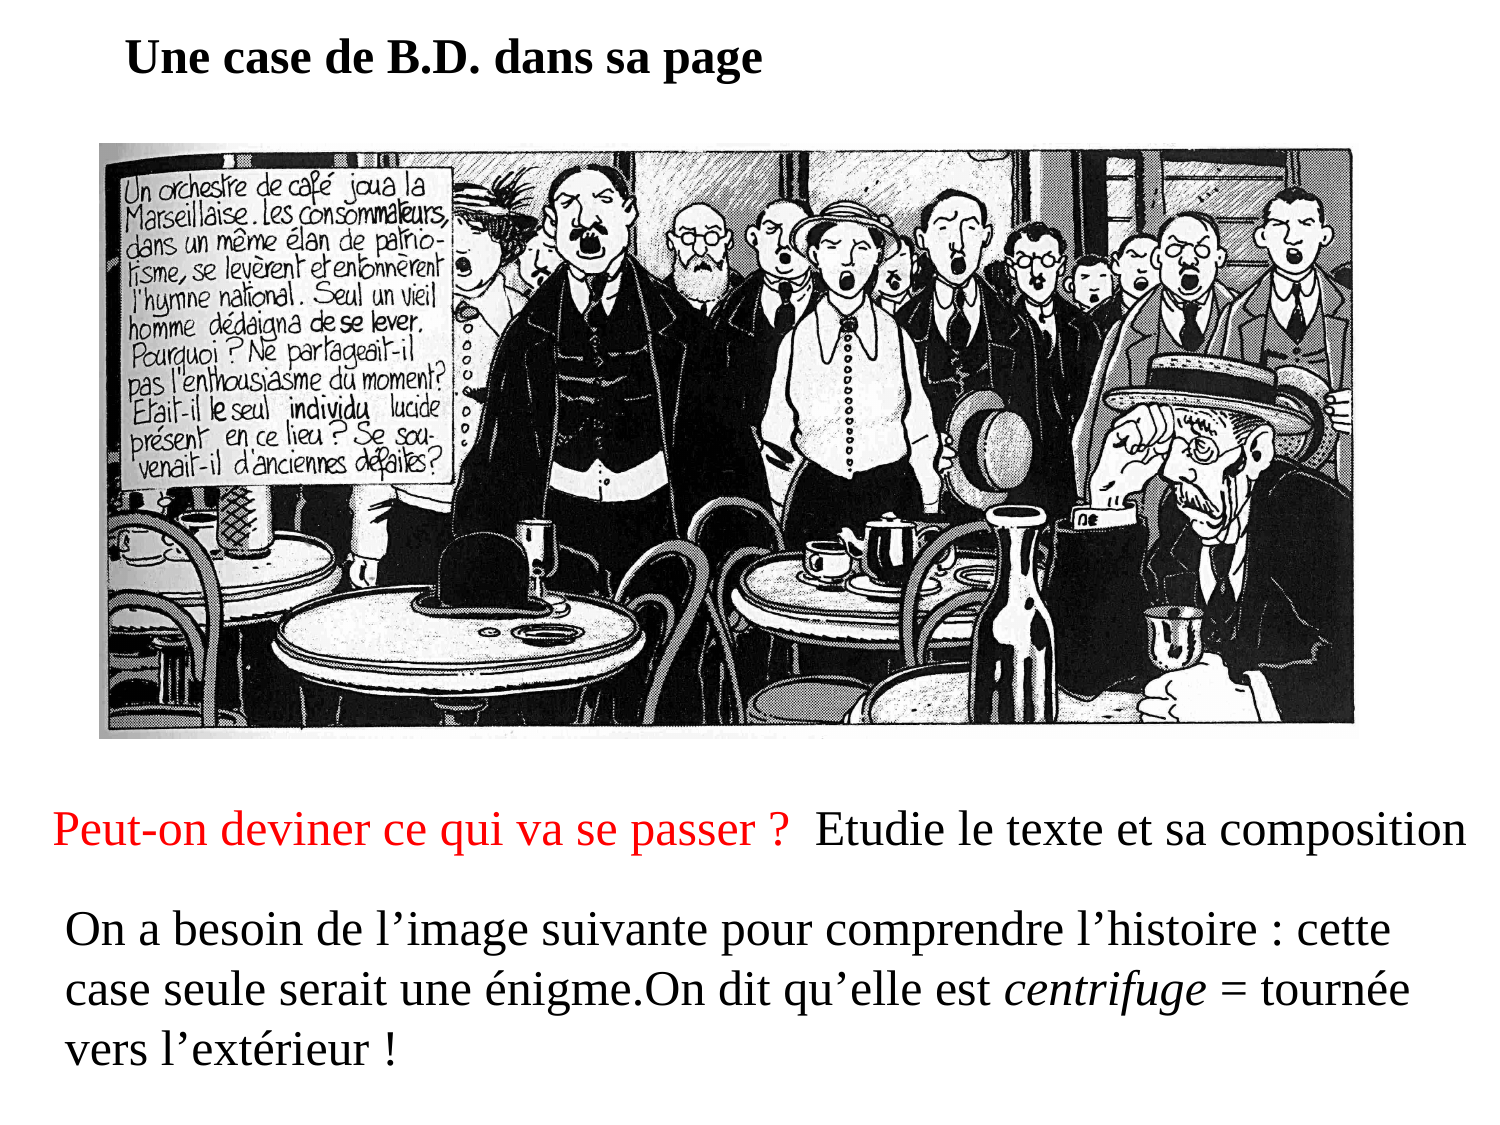

# Une case de B.D. dans sa page
Peut-on deviner ce qui va se passer ?
Etudie le texte et sa composition
On a besoin de l’image suivante pour comprendre l’histoire : cette case seule serait une énigme.On dit qu’elle est centrifuge = tournée vers l’extérieur !